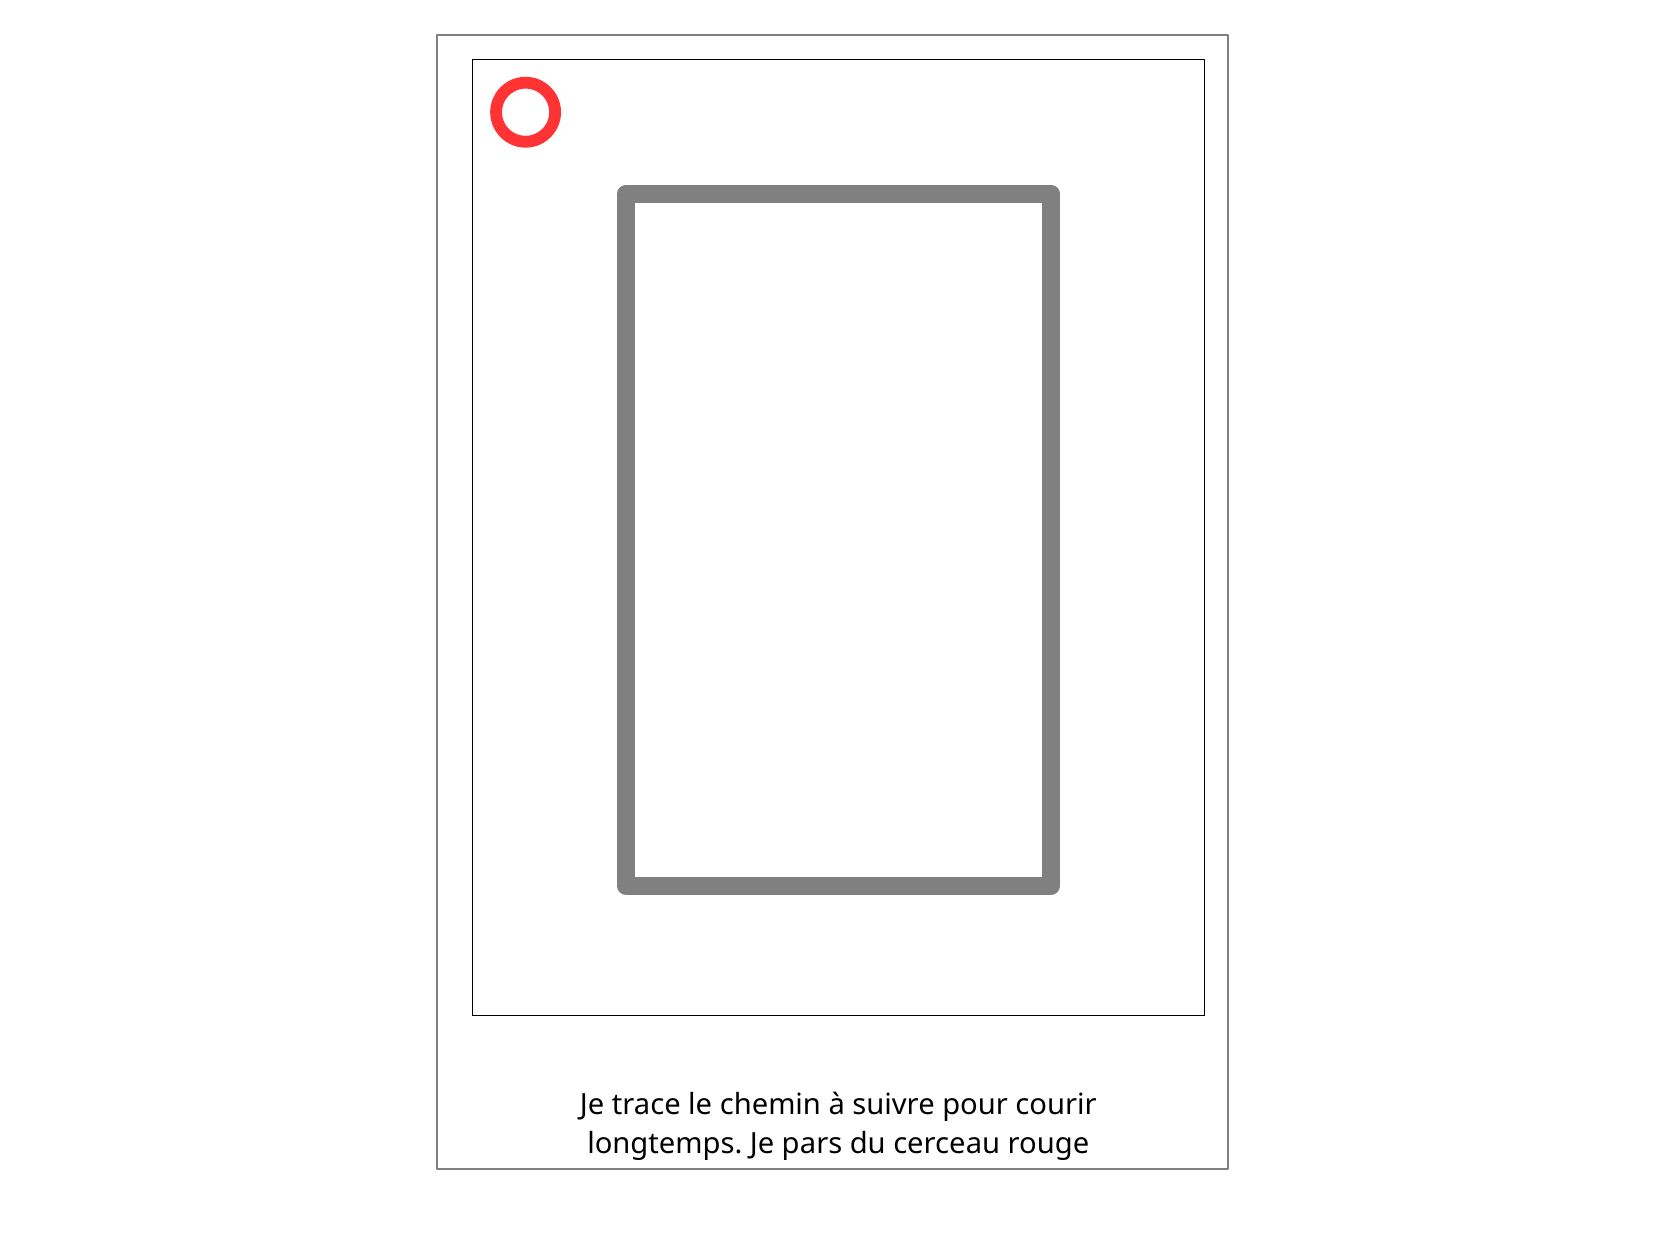

Je trace le chemin à suivre pour courir longtemps. Je pars du cerceau rouge